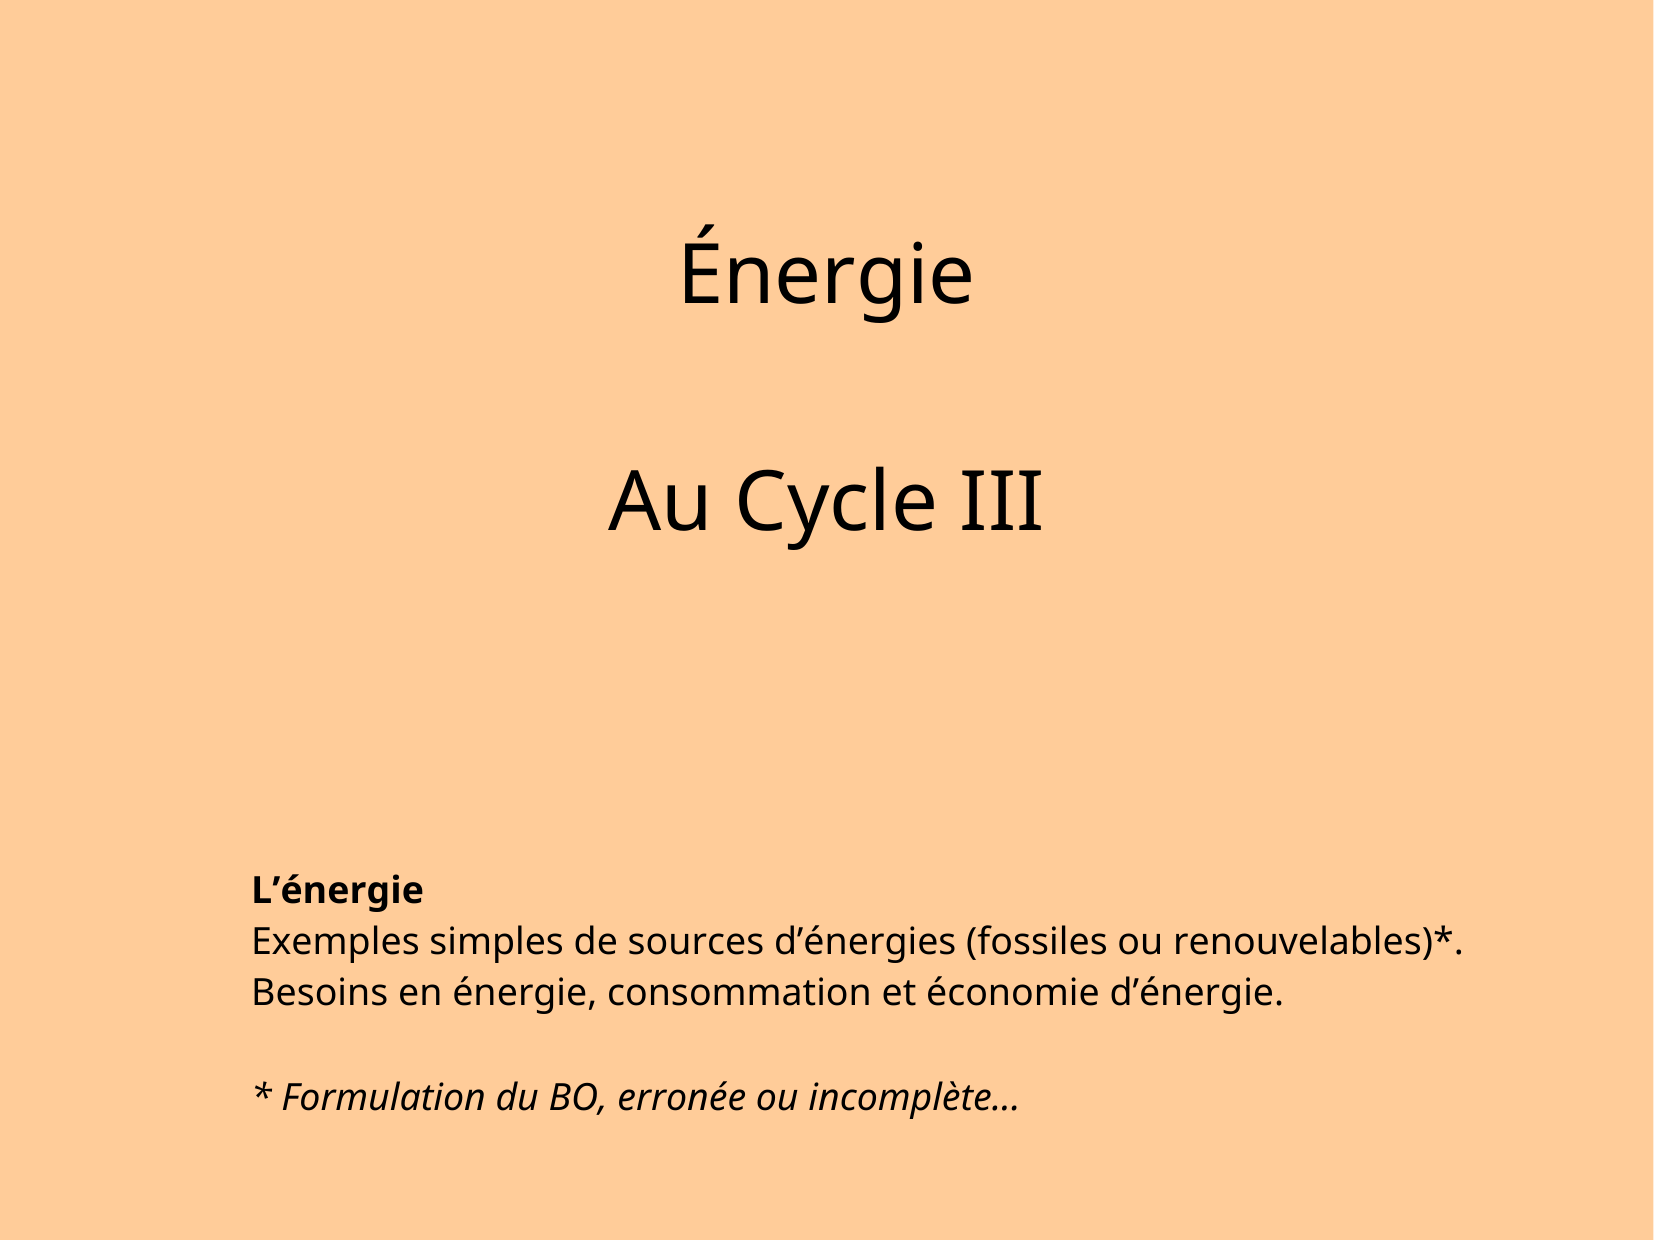

Énergie
Au Cycle III
L’énergie
Exemples simples de sources d’énergies (fossiles ou renouvelables)*.
Besoins en énergie, consommation et économie d’énergie.
* Formulation du BO, erronée ou incomplète...